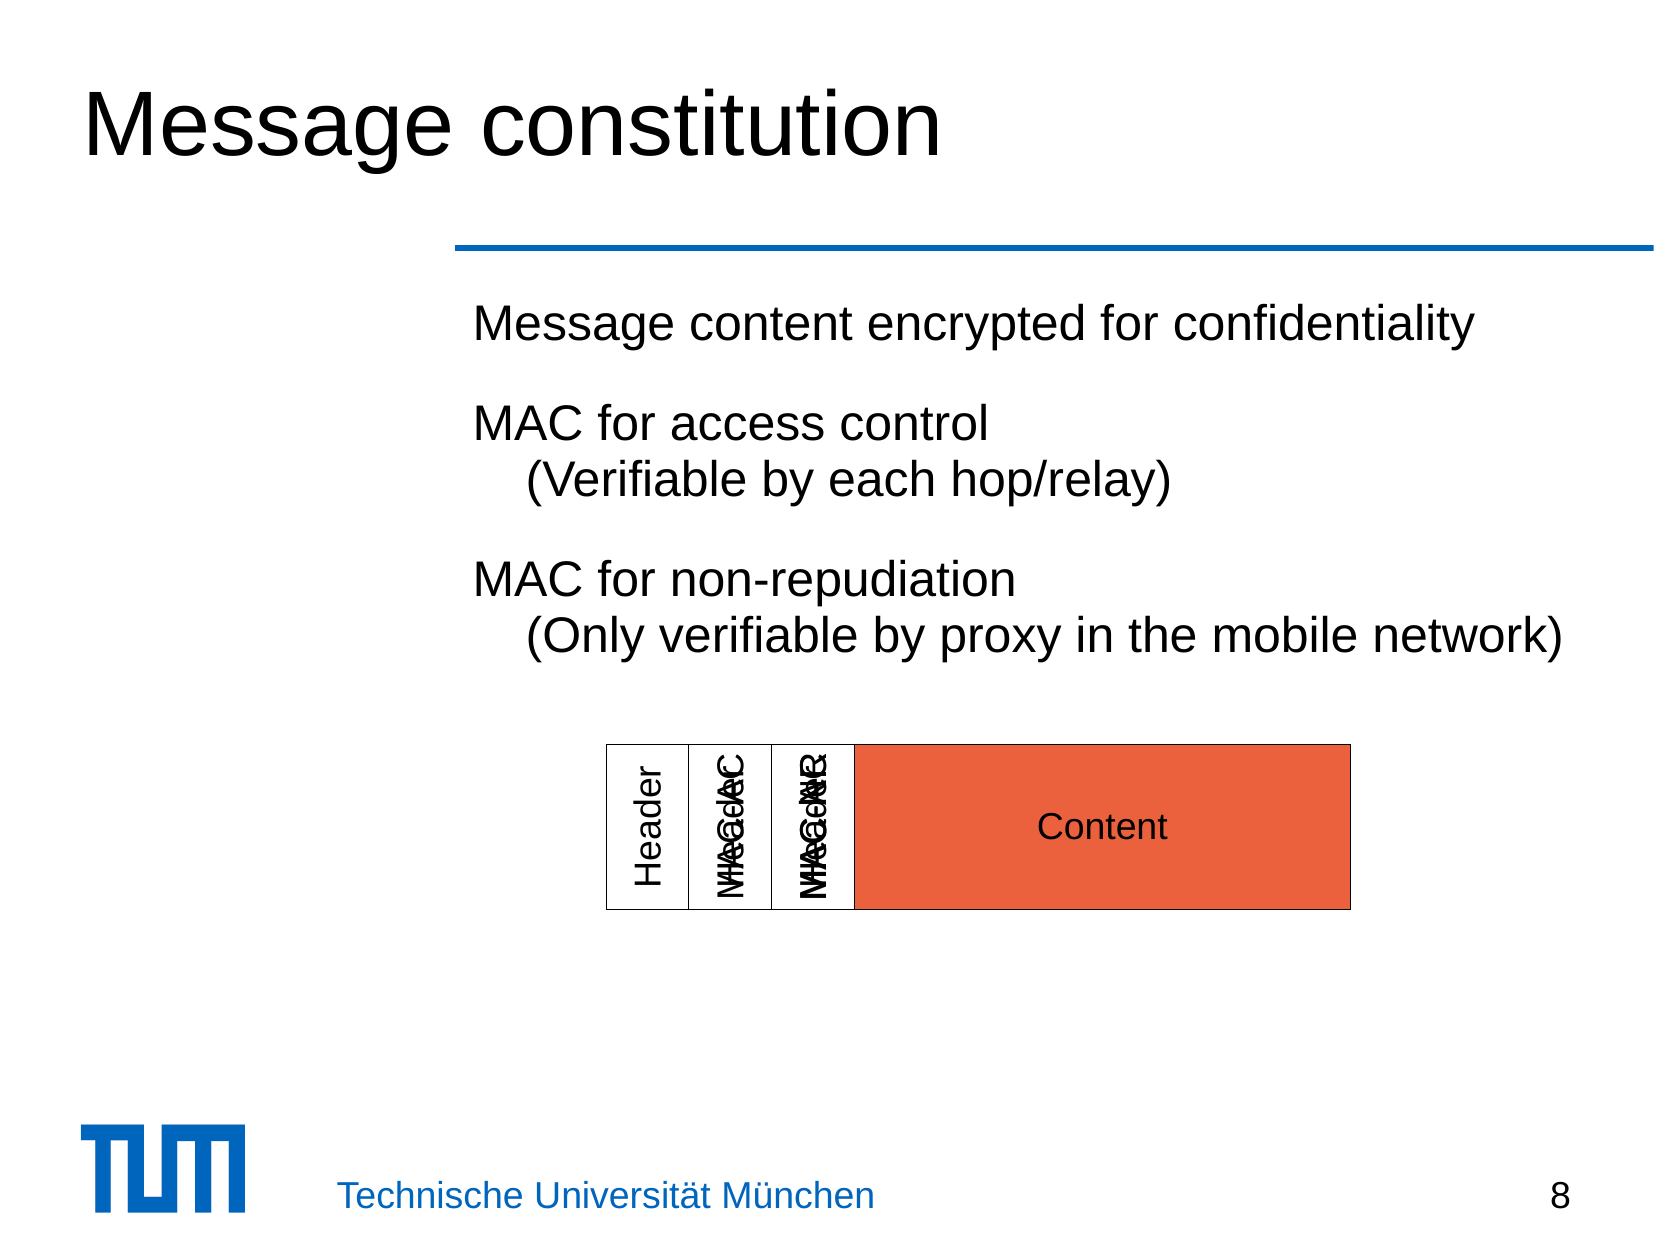

# Message constitution
Message content encrypted for confidentiality
MAC for access control
(Verifiable by each hop/relay)
MAC for non-repudiation
(Only verifiable by proxy in the mobile network)
Content
Header
Header
MAC-AC
MAC-AC
Header
MAC-NR
8